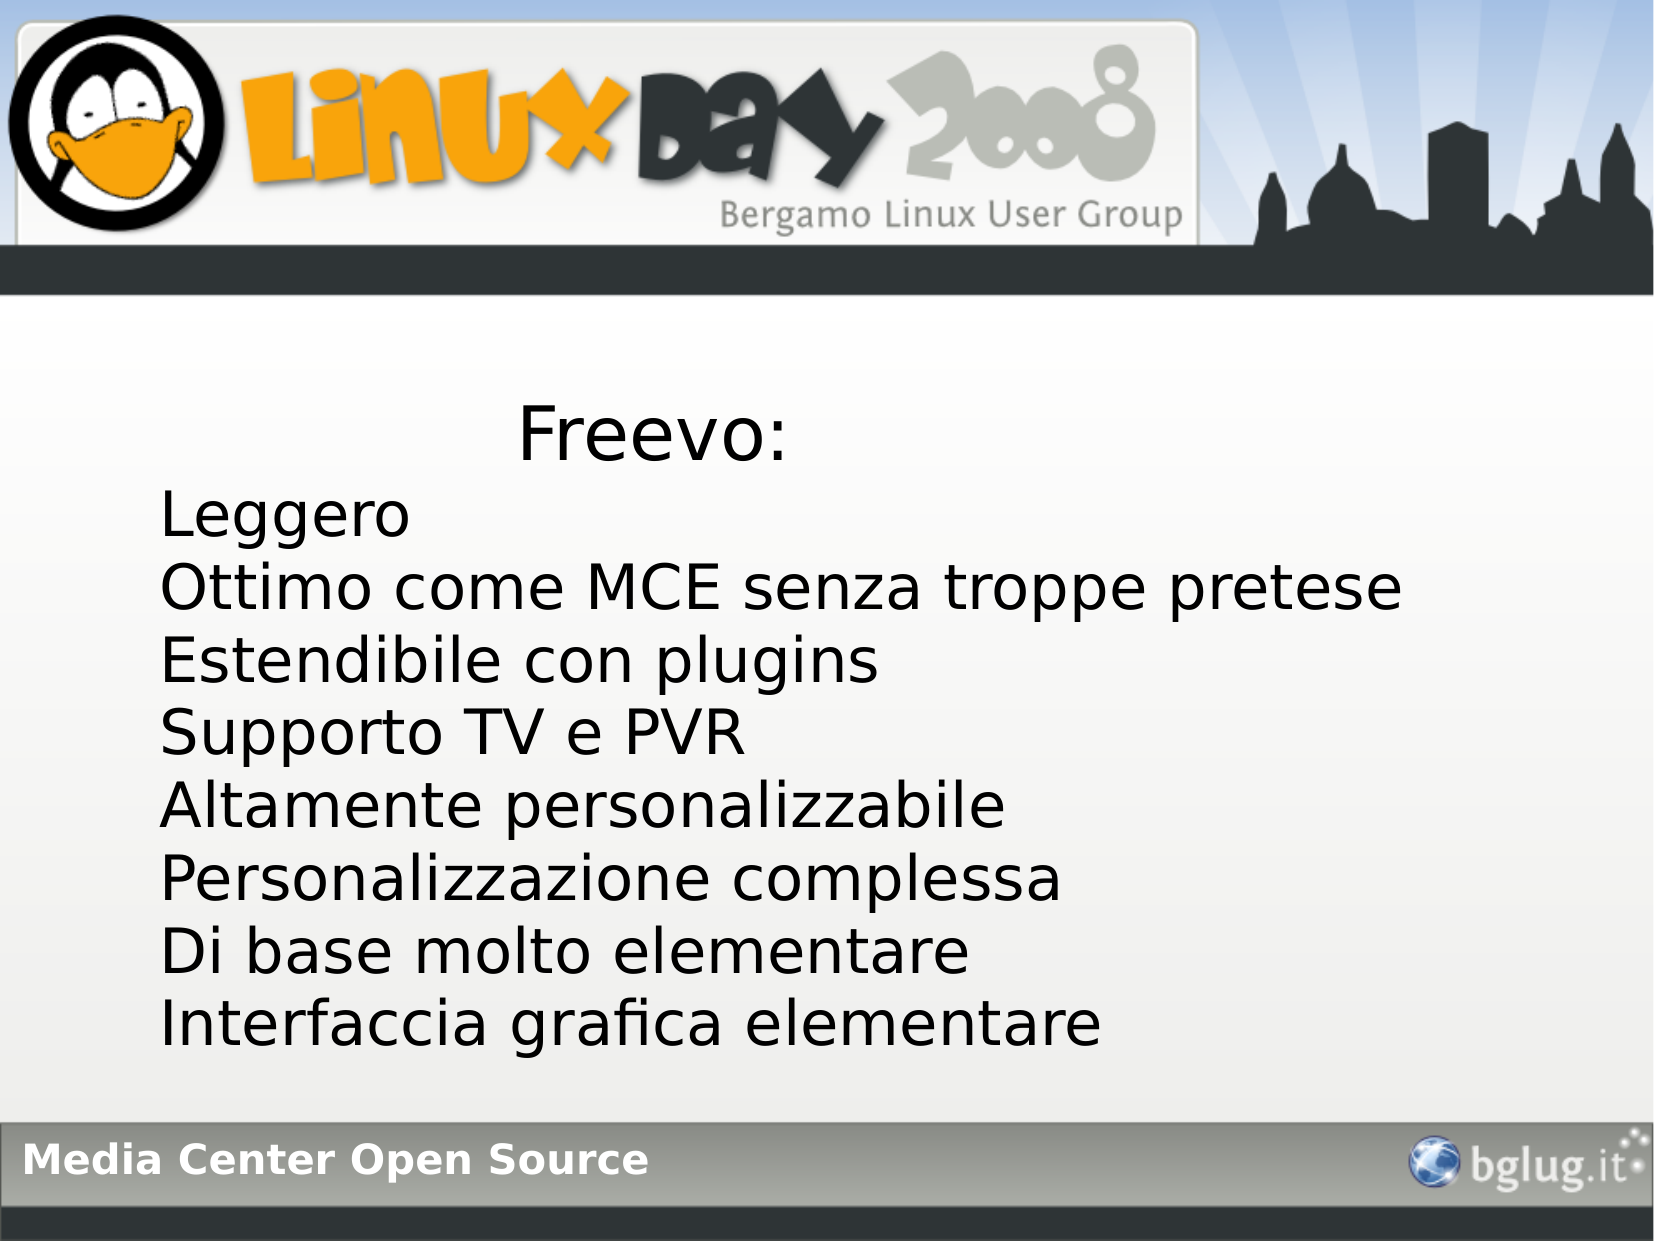

Freevo:
 Leggero
 Ottimo come MCE senza troppe pretese
 Estendibile con plugins
 Supporto TV e PVR
 Altamente personalizzabile
 Personalizzazione complessa
 Di base molto elementare
 Interfaccia grafica elementare
Media Center Open Source